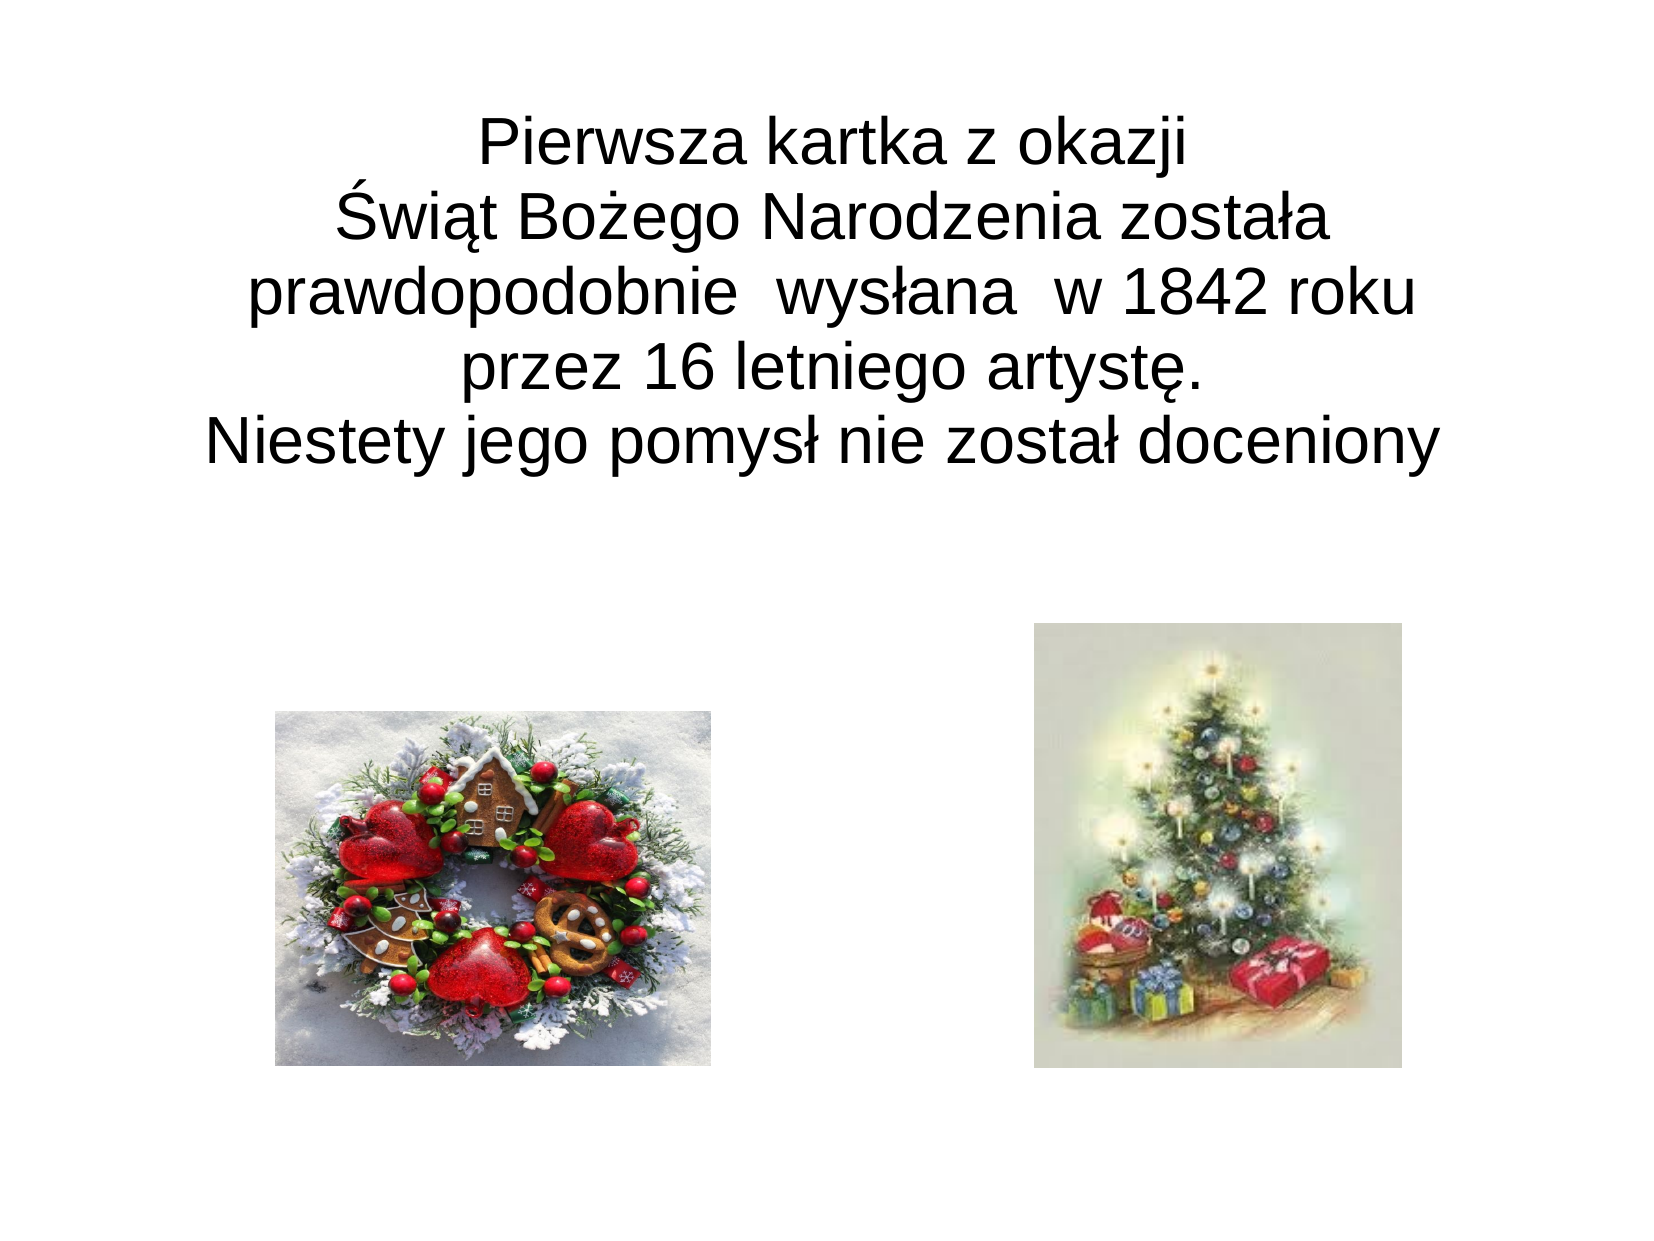

# Pierwsza kartka z okazji
Świąt Bożego Narodzenia została
prawdopodobnie wysłana w 1842 roku
przez 16 letniego artystę.
Niestety jego pomysł nie został doceniony